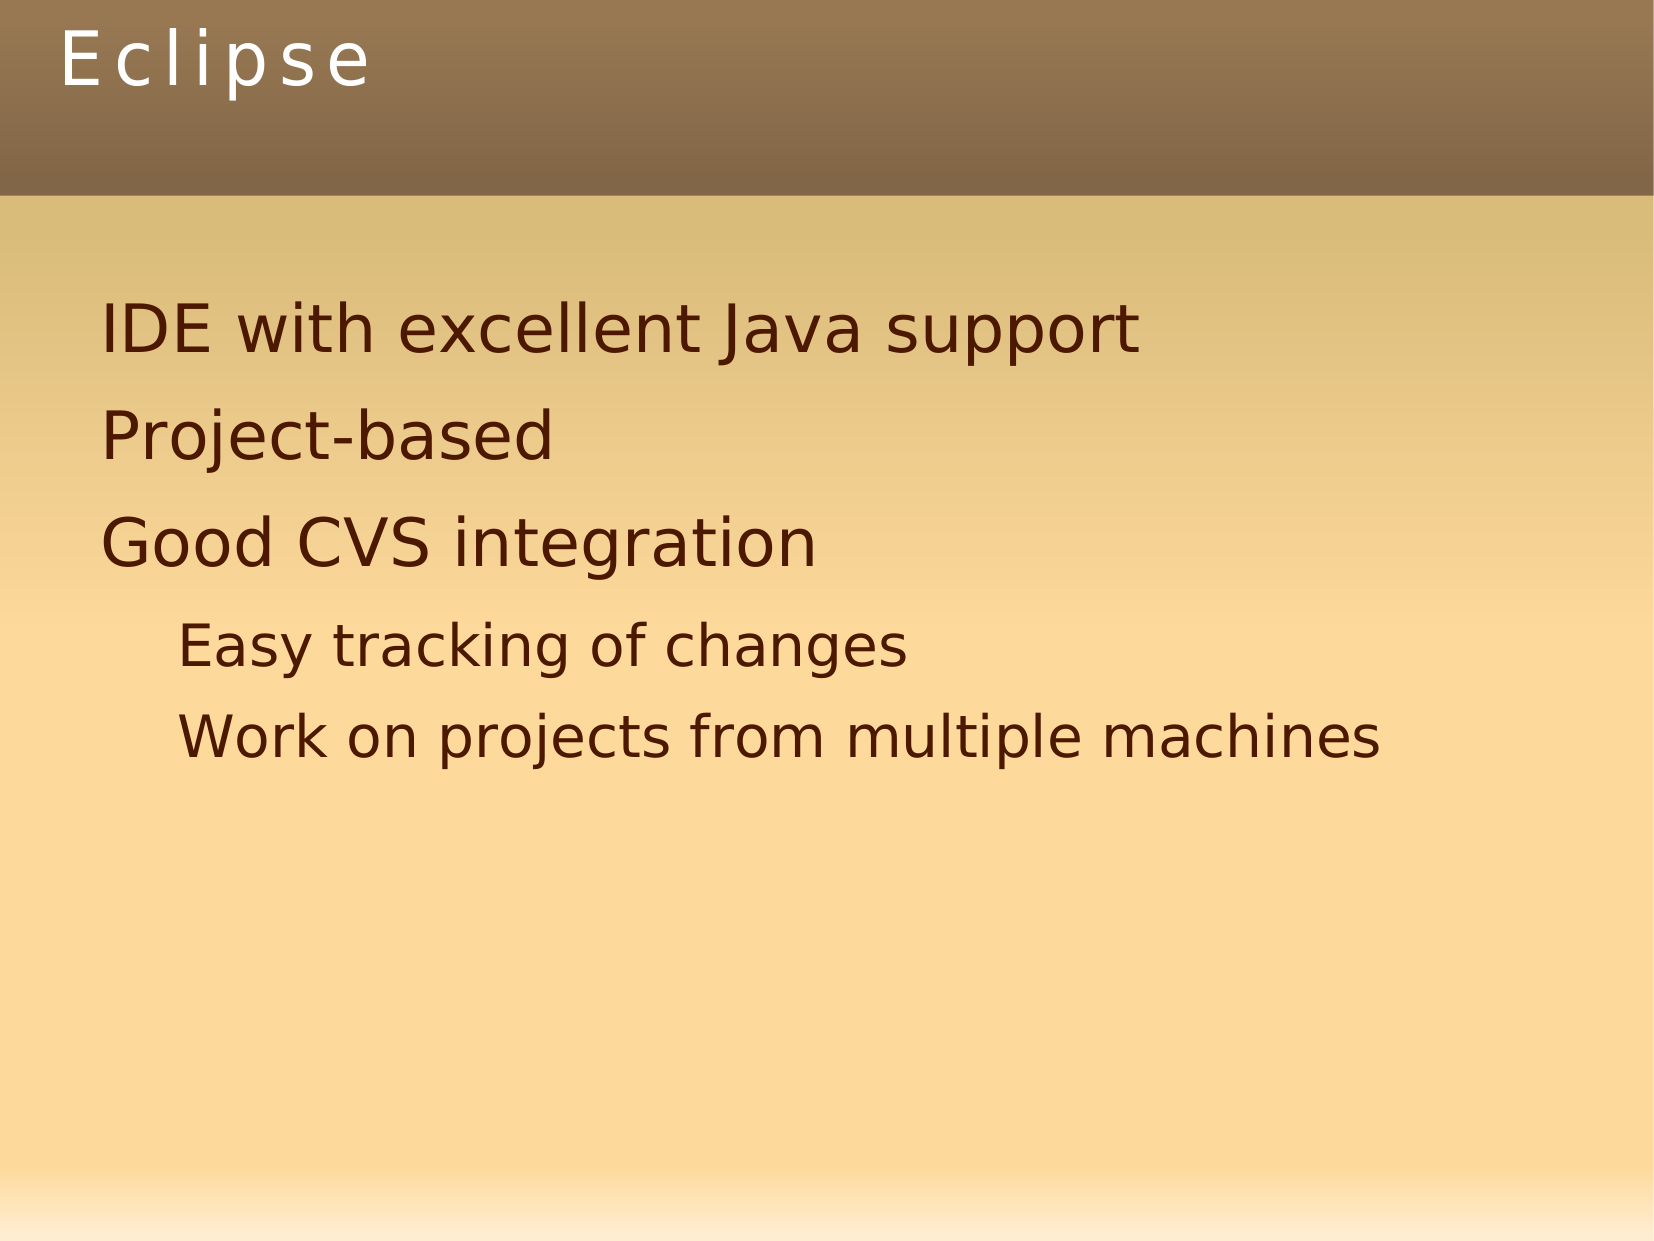

# Eclipse
IDE with excellent Java support
Project-based
Good CVS integration
Easy tracking of changes
Work on projects from multiple machines